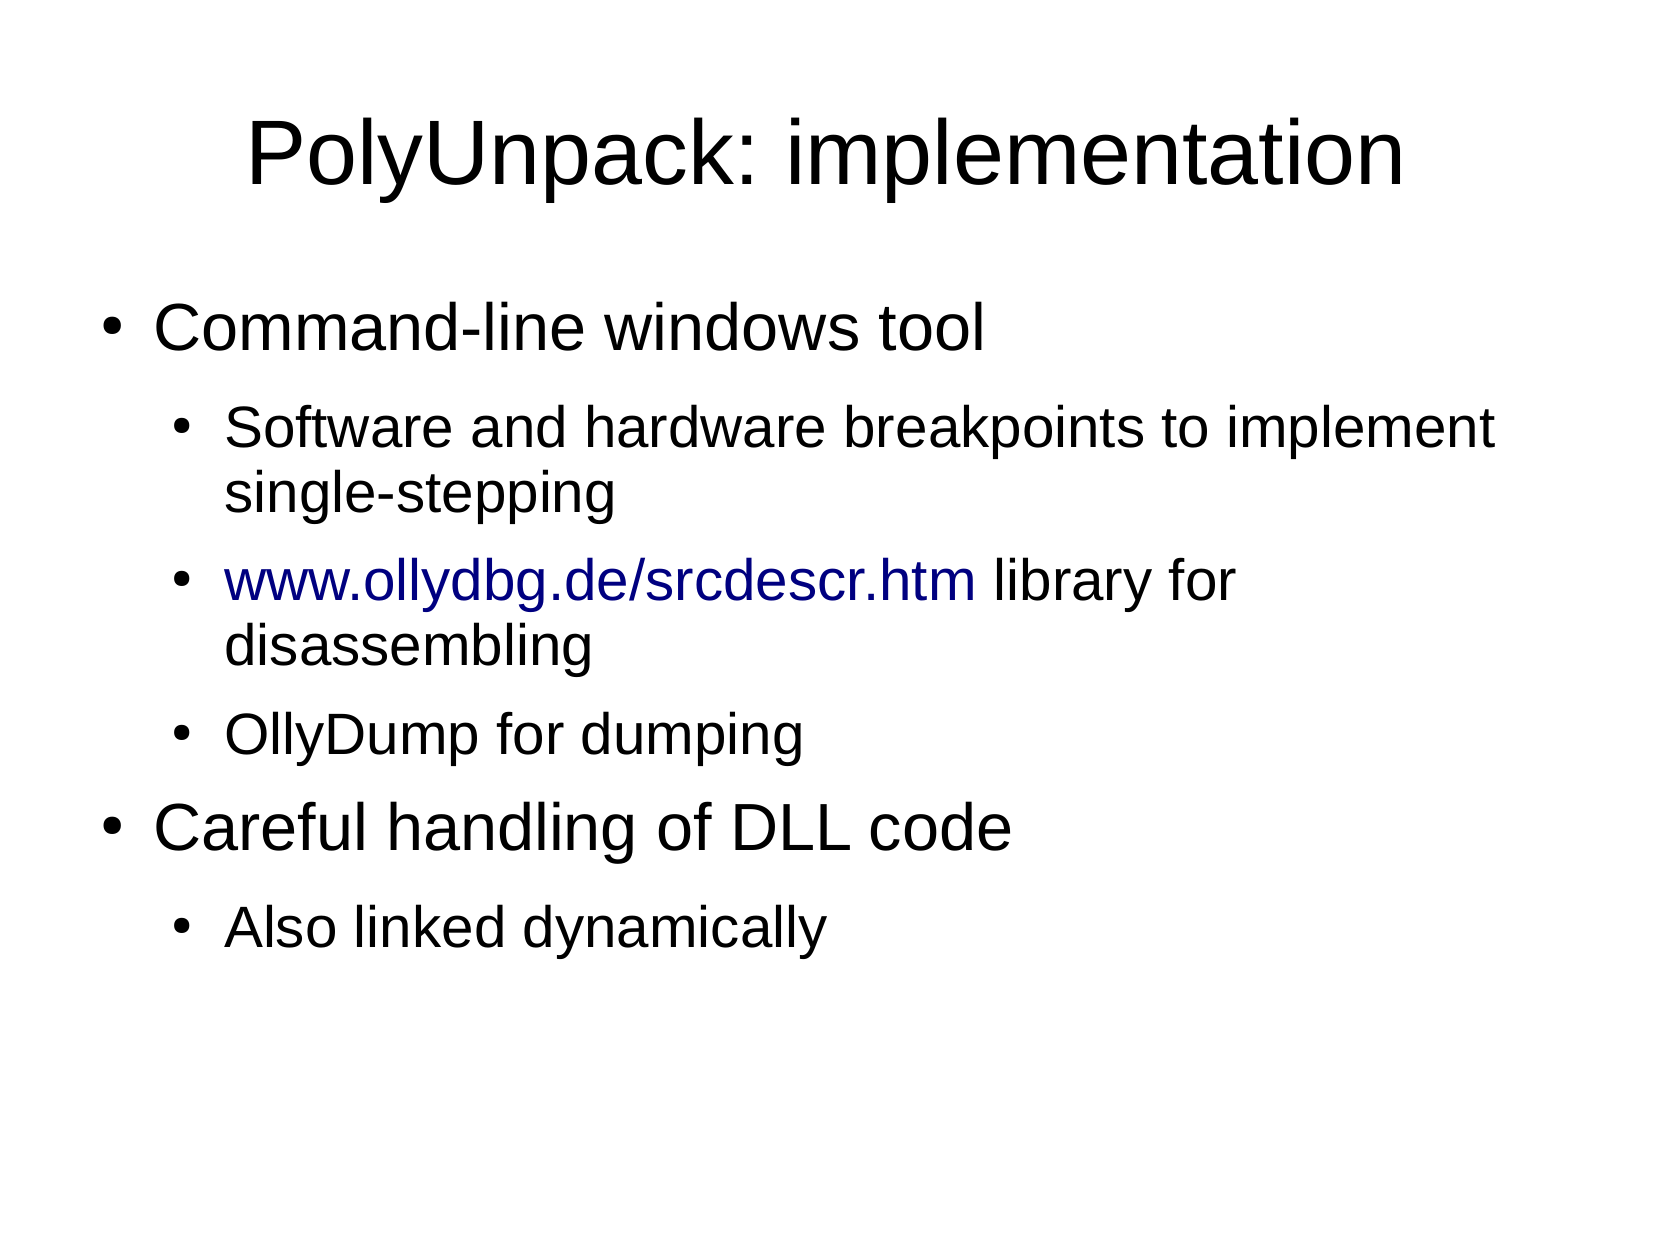

# PolyUnpack: implementation
Command-line windows tool
Software and hardware breakpoints to implement single-stepping
www.ollydbg.de/srcdescr.htm library for disassembling
OllyDump for dumping
Careful handling of DLL code
Also linked dynamically